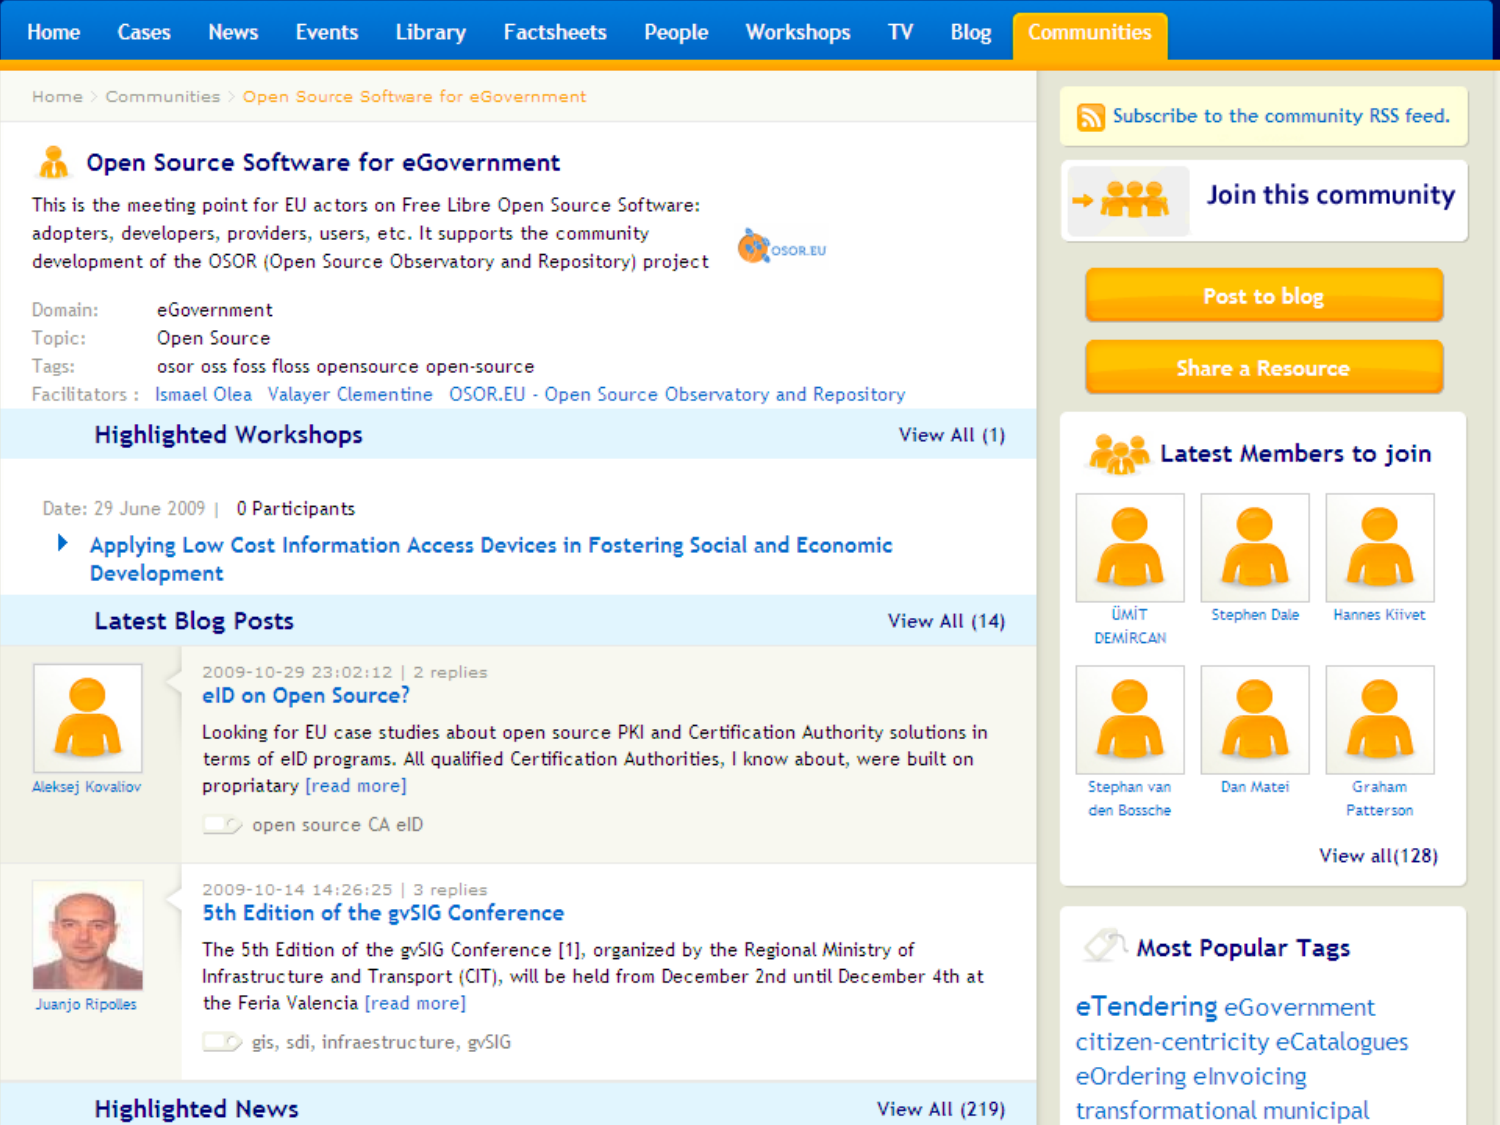

# Security using ICT
Security using ICT